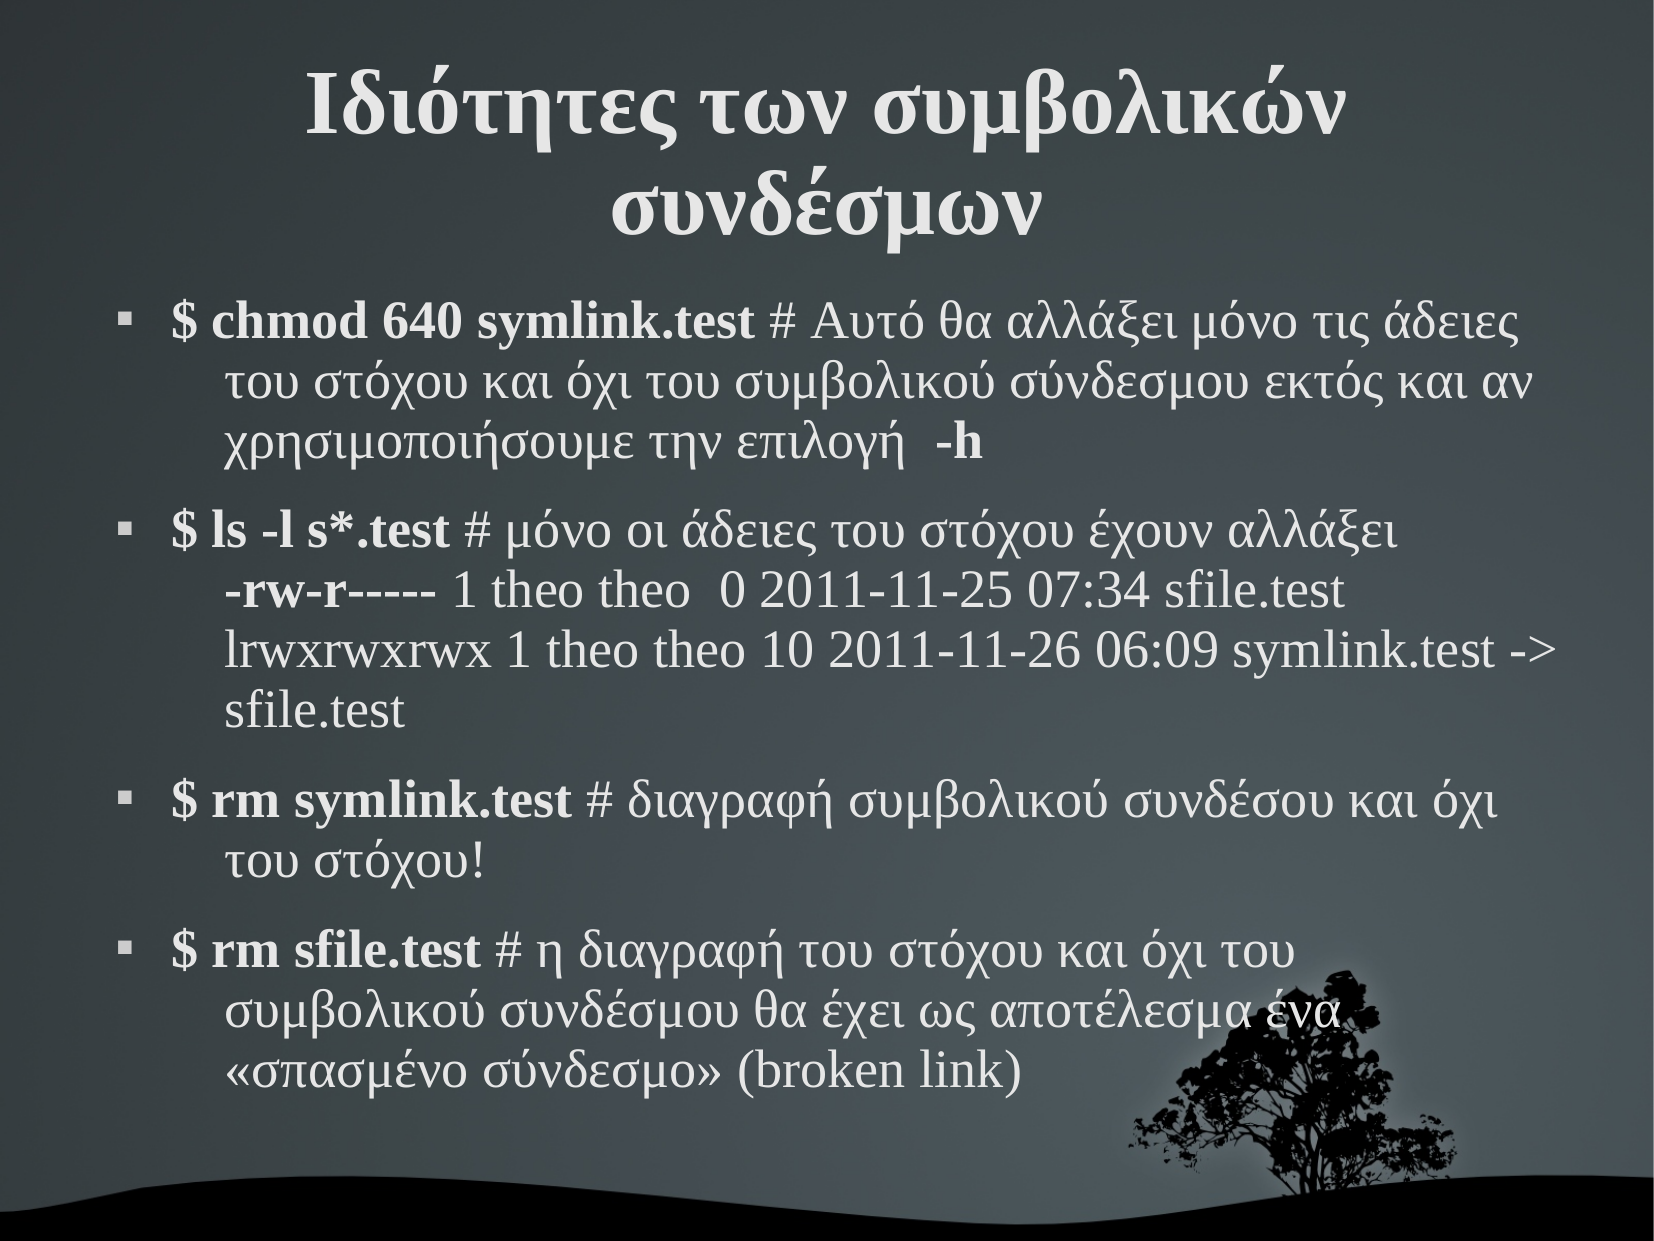

# Ιδιότητες των συμβολικών συνδέσμων
$ chmod 640 symlink.test # Αυτό θα αλλάξει μόνο τις άδειες του στόχου και όχι του συμβολικού σύνδεσμου εκτός και αν χρησιμοποιήσουμε την επιλογή -h
$ ls -l s*.test # μόνο οι άδειες του στόχου έχουν αλλάξει
-rw-r----- 1 theo theo 0 2011-11-25 07:34 sfile.test
lrwxrwxrwx 1 theo theo 10 2011-11-26 06:09 symlink.test -> sfile.test
$ rm symlink.test # διαγραφή συμβολικού συνδέσου και όχι του στόχου!
$ rm sfile.test # η διαγραφή του στόχου και όχι του συμβολικού συνδέσμου θα έχει ως αποτέλεσμα ένα «σπασμένο σύνδεσμο» (broken link)